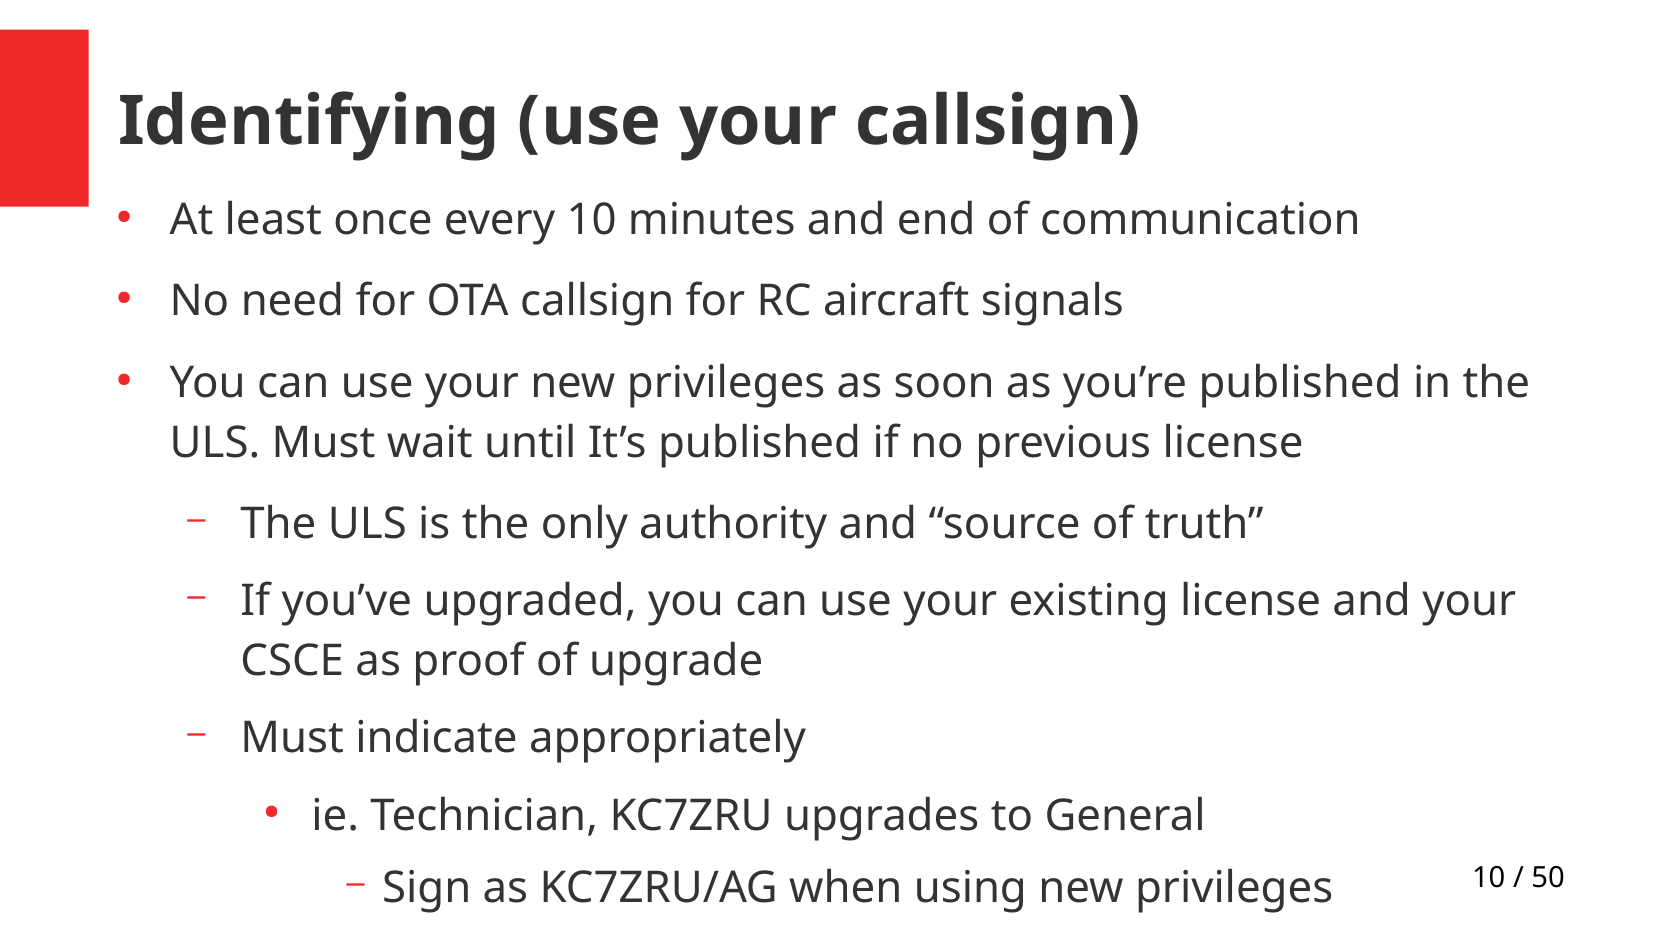

# Identifying (use your callsign)
At least once every 10 minutes and end of communication
No need for OTA callsign for RC aircraft signals
You can use your new privileges as soon as you’re published in the ULS. Must wait until It’s published if no previous license
The ULS is the only authority and “source of truth”
If you’ve upgraded, you can use your existing license and your CSCE as proof of upgrade
Must indicate appropriately
ie. Technician, KC7ZRU upgrades to General
Sign as KC7ZRU/AG when using new privileges
Not needed when working Tech privileges
10